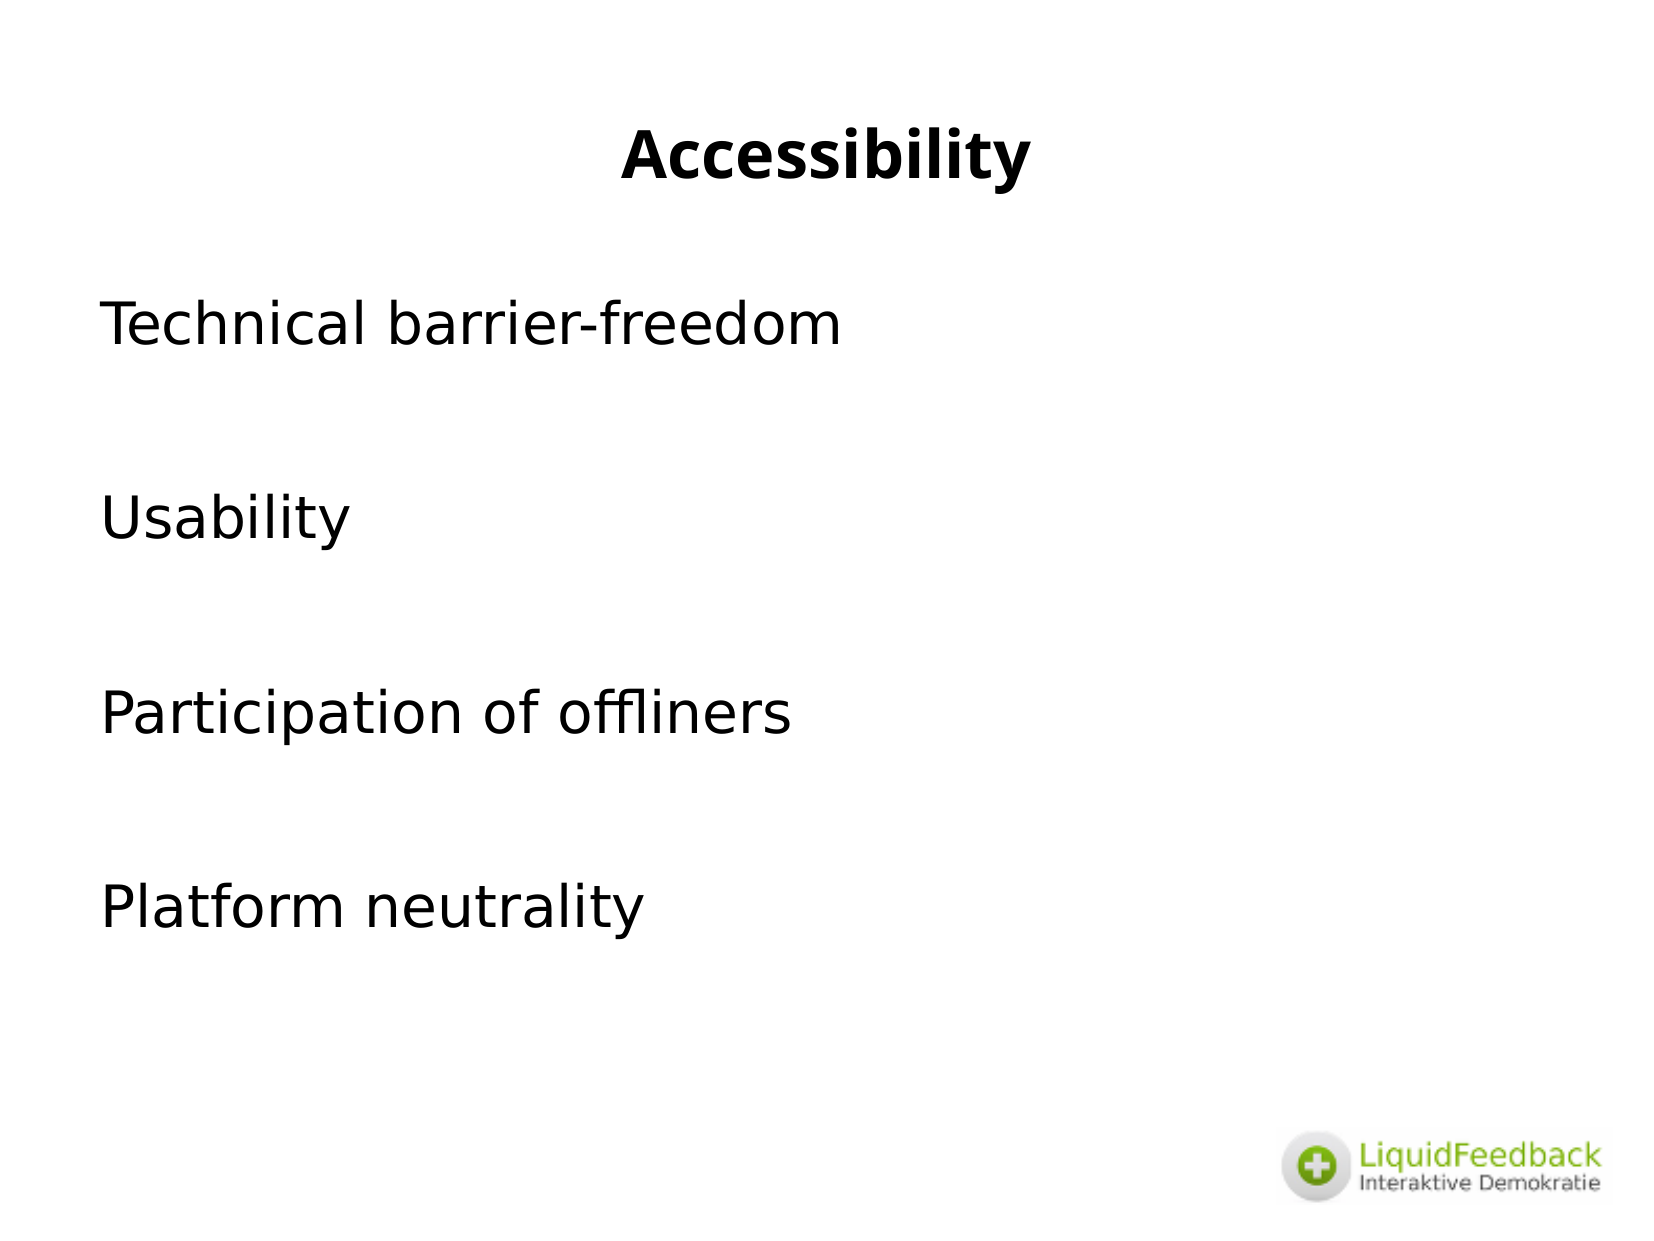

# Accessibility
Technical barrier-freedom
Usability
Participation of offliners
Platform neutrality